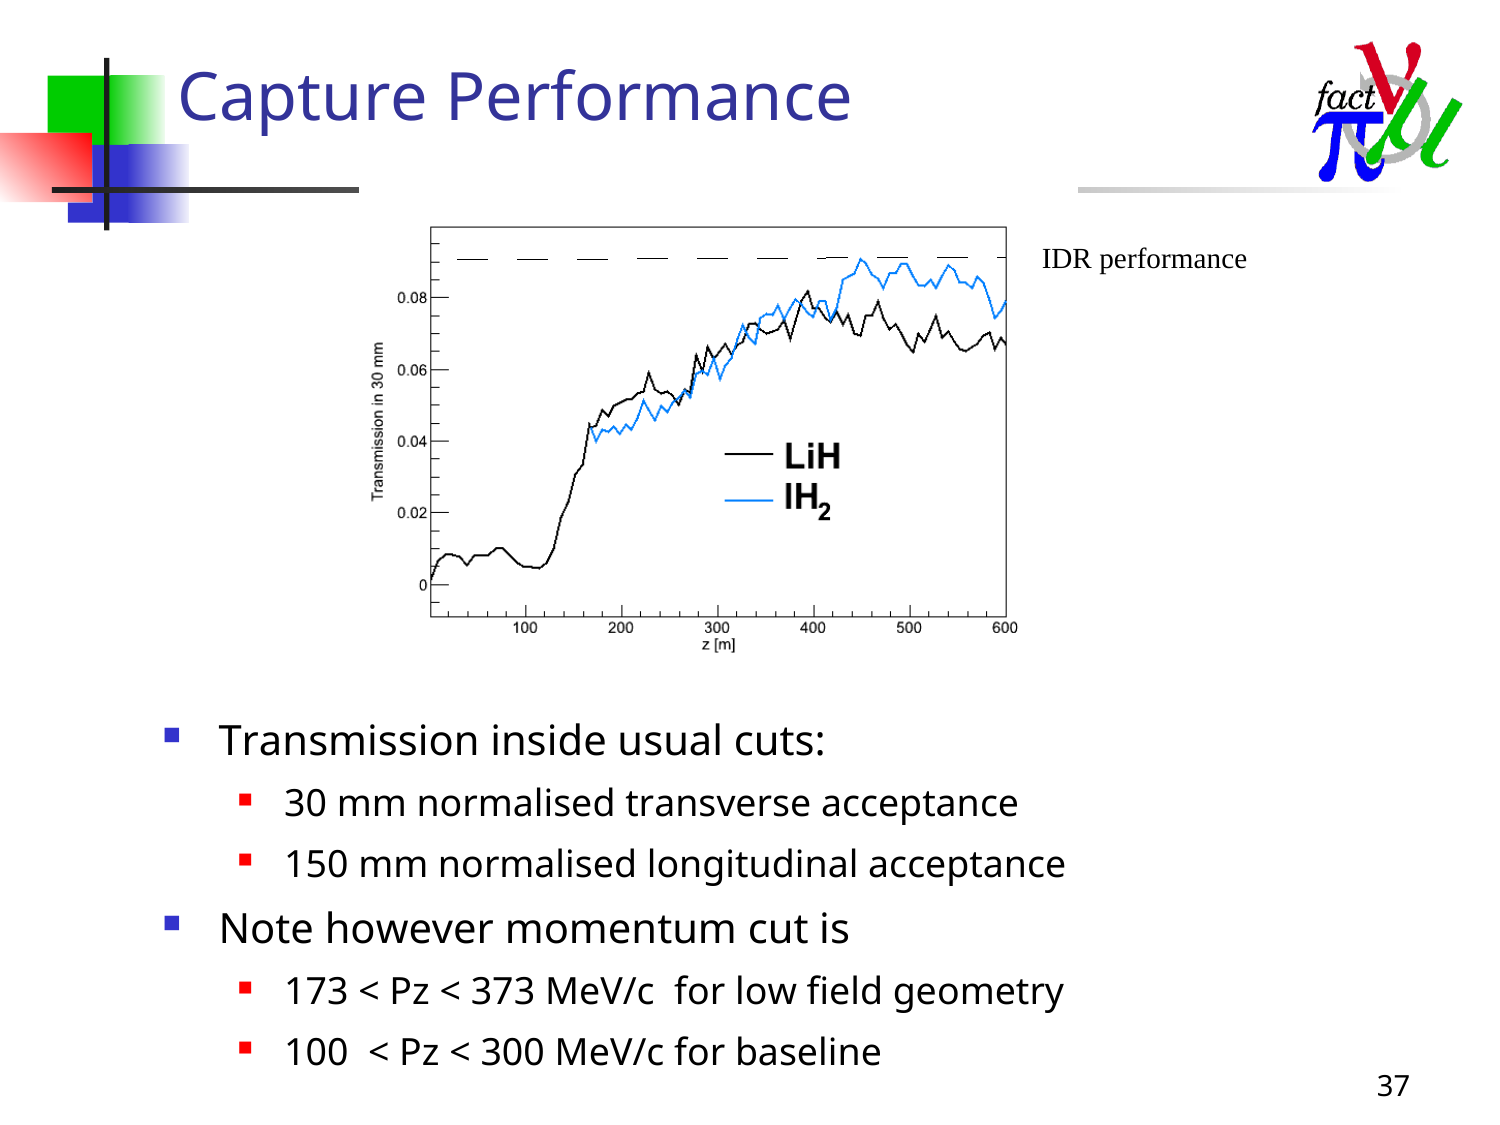

# Capture Performance
IDR performance
Transmission inside usual cuts:
30 mm normalised transverse acceptance
150 mm normalised longitudinal acceptance
Note however momentum cut is
173 < Pz < 373 MeV/c for low field geometry
100 < Pz < 300 MeV/c for baseline
37